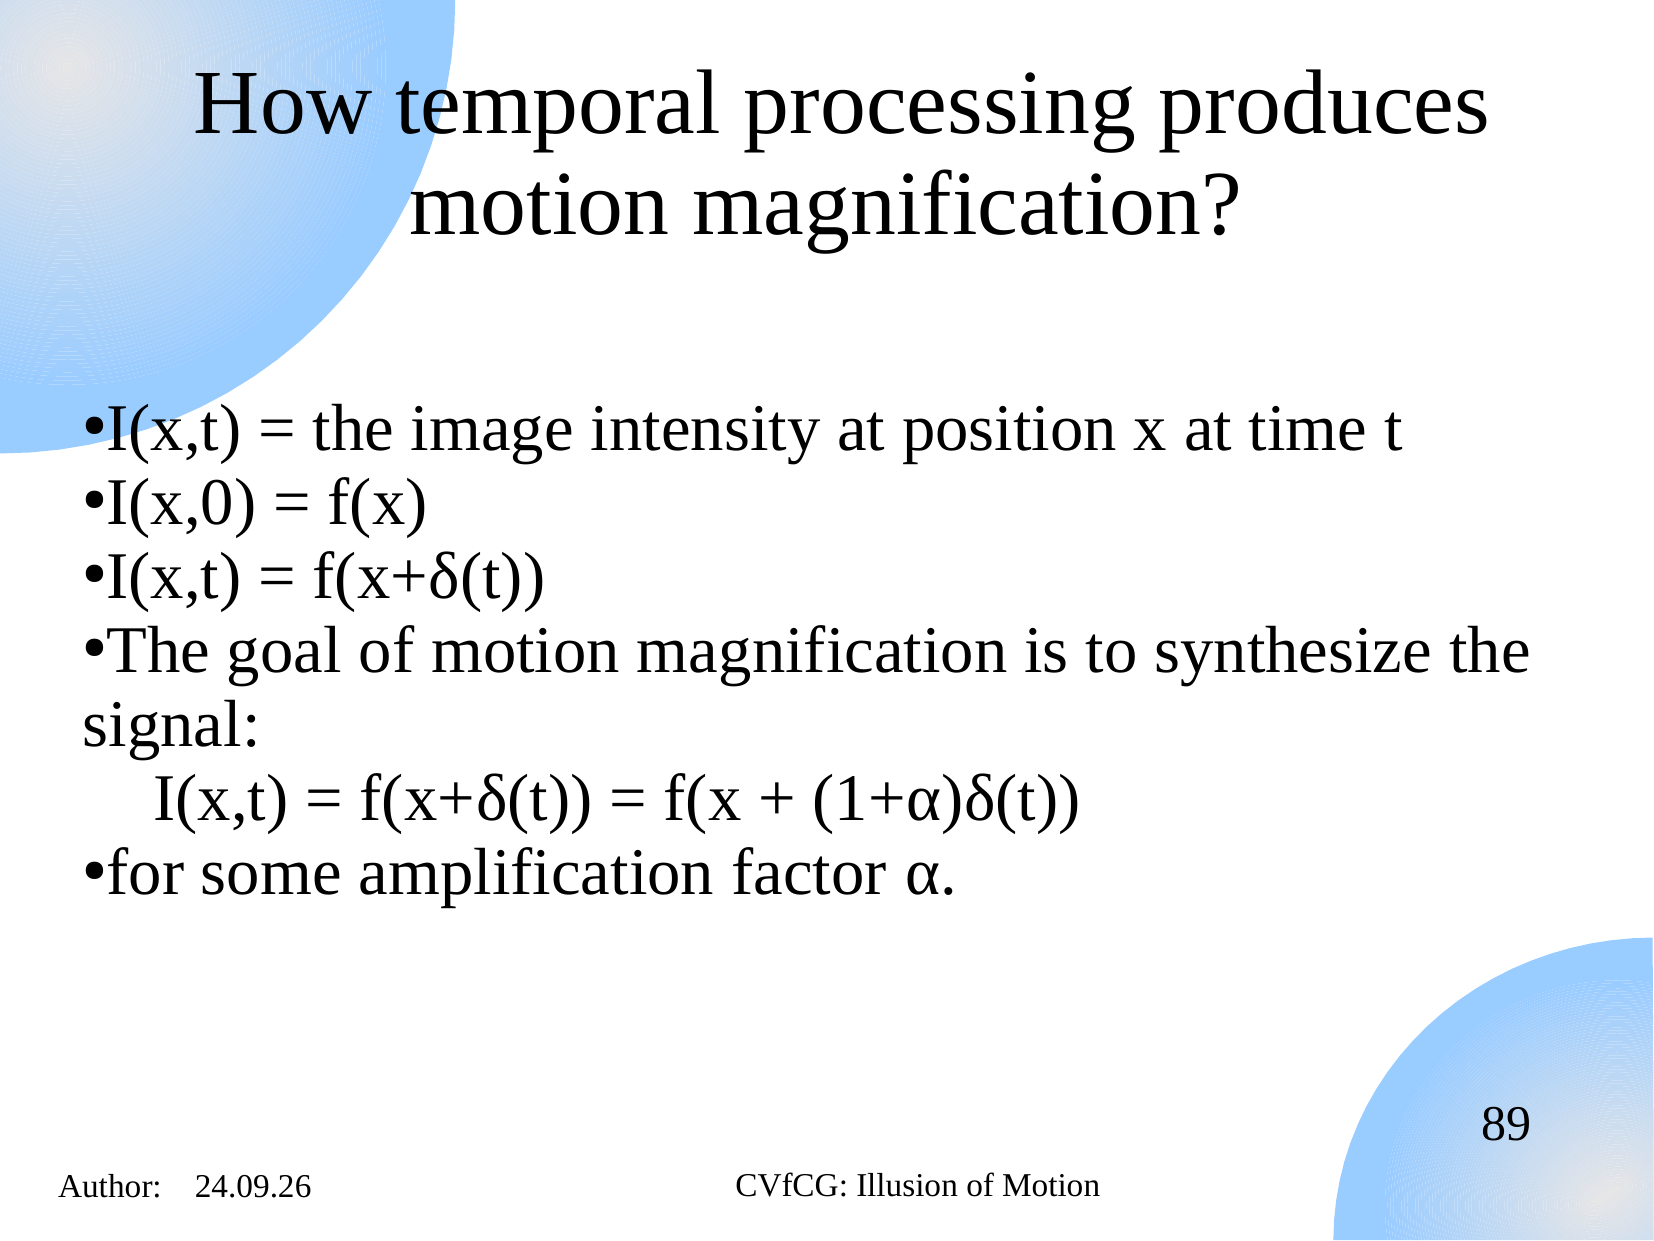

# How temporal processing produces motion magnification?
I(x,t) = the image intensity at position x at time t
I(x,0) = f(x)
I(x,t) = f(x+δ(t))
The goal of motion magnification is to synthesize the signal:
I(x,t) = f(x+δ(t)) = f(x + (1+α)δ(t))
for some amplification factor α.
CVfCG: Illusion of Motion